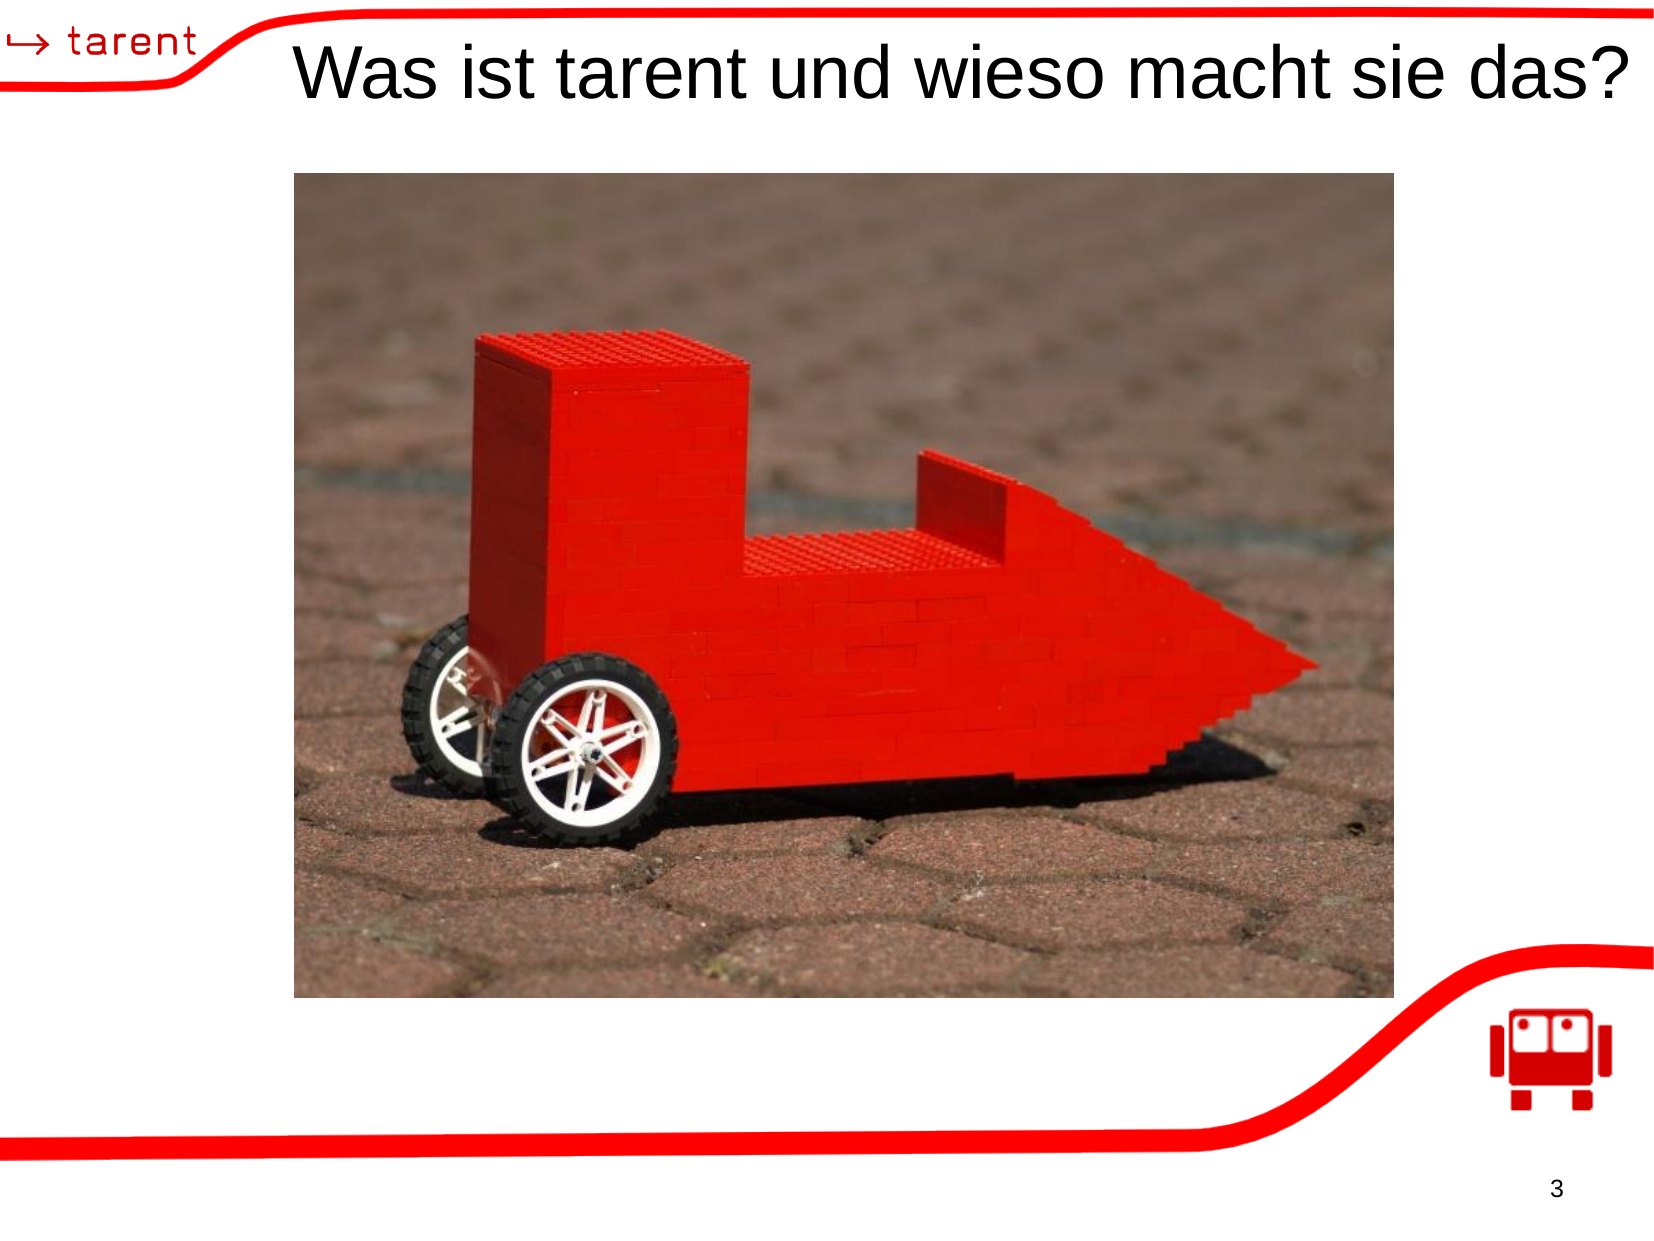

Was ist tarent und wieso macht sie das?